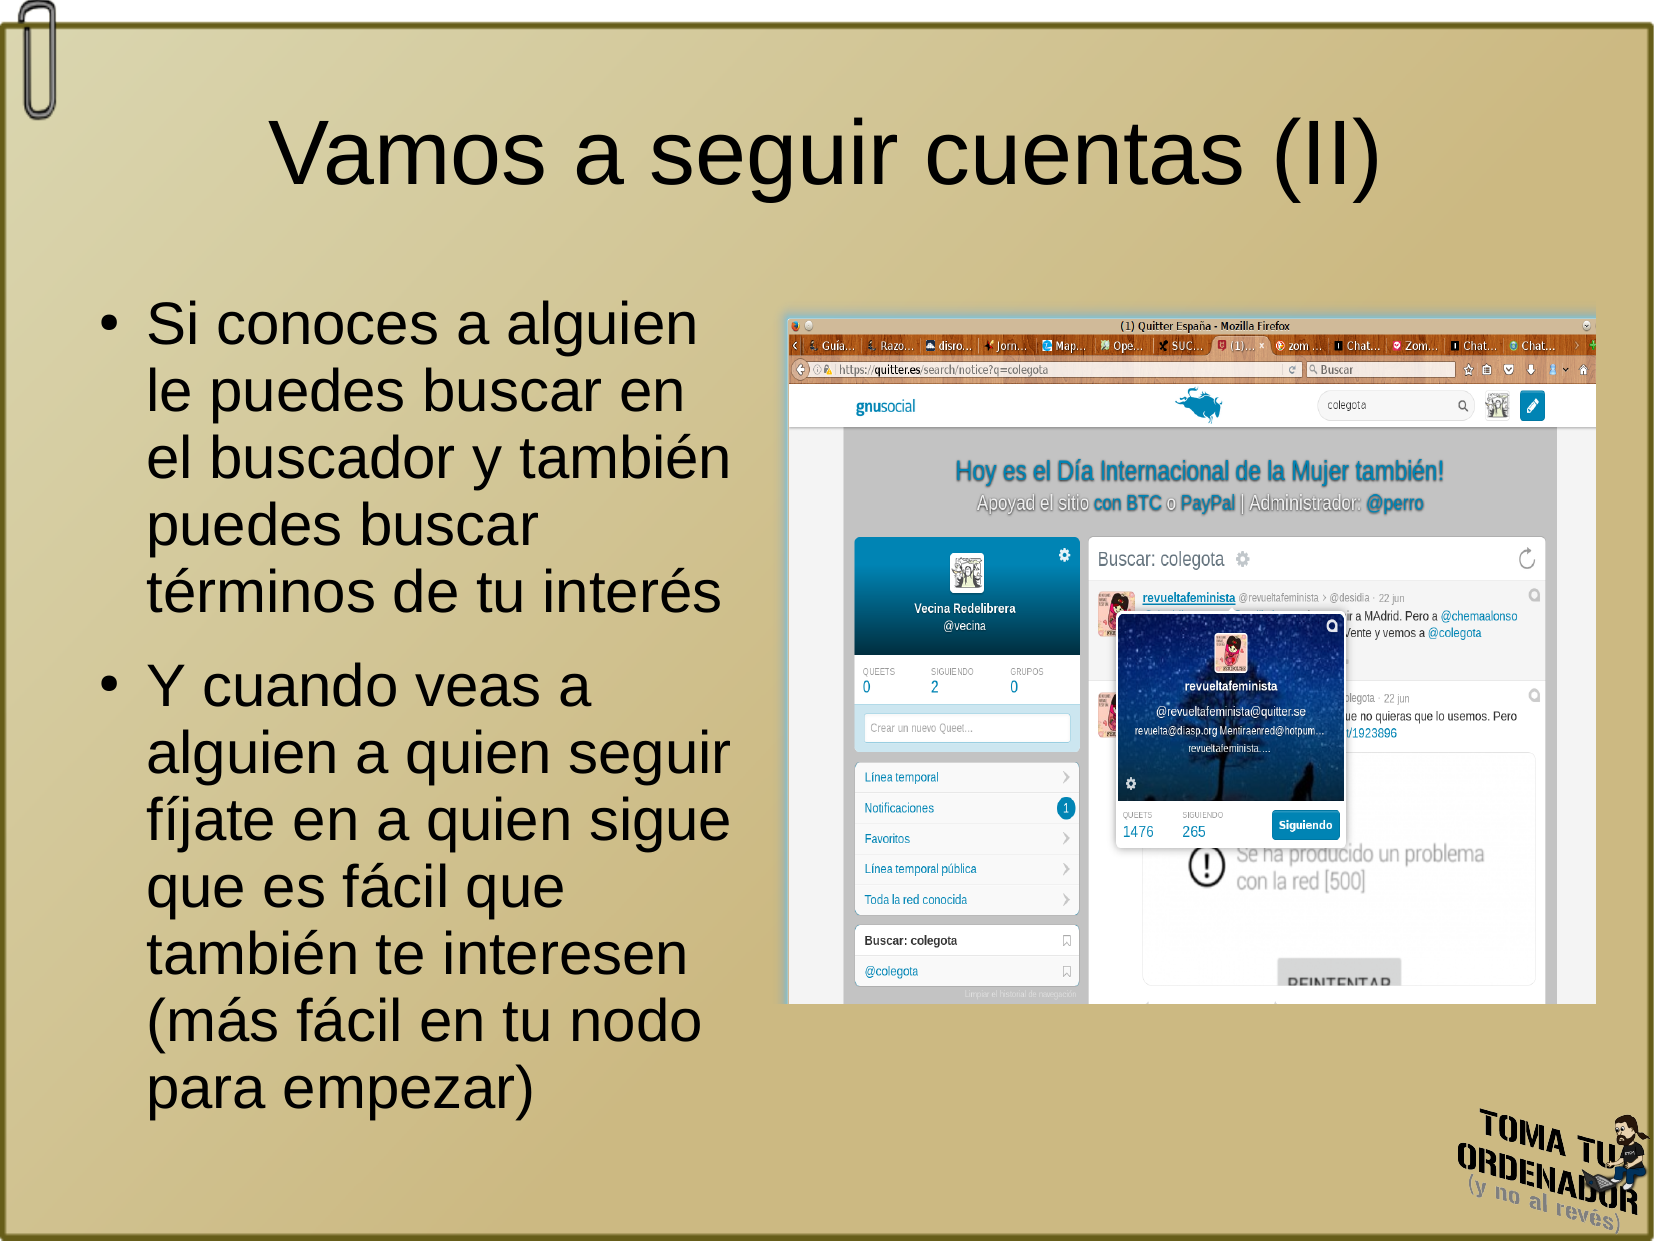

# Vamos a seguir cuentas (II)
Si conoces a alguien le puedes buscar en el buscador y también puedes buscar términos de tu interés
Y cuando veas a alguien a quien seguir fíjate en a quien sigue que es fácil que también te interesen (más fácil en tu nodo para empezar)